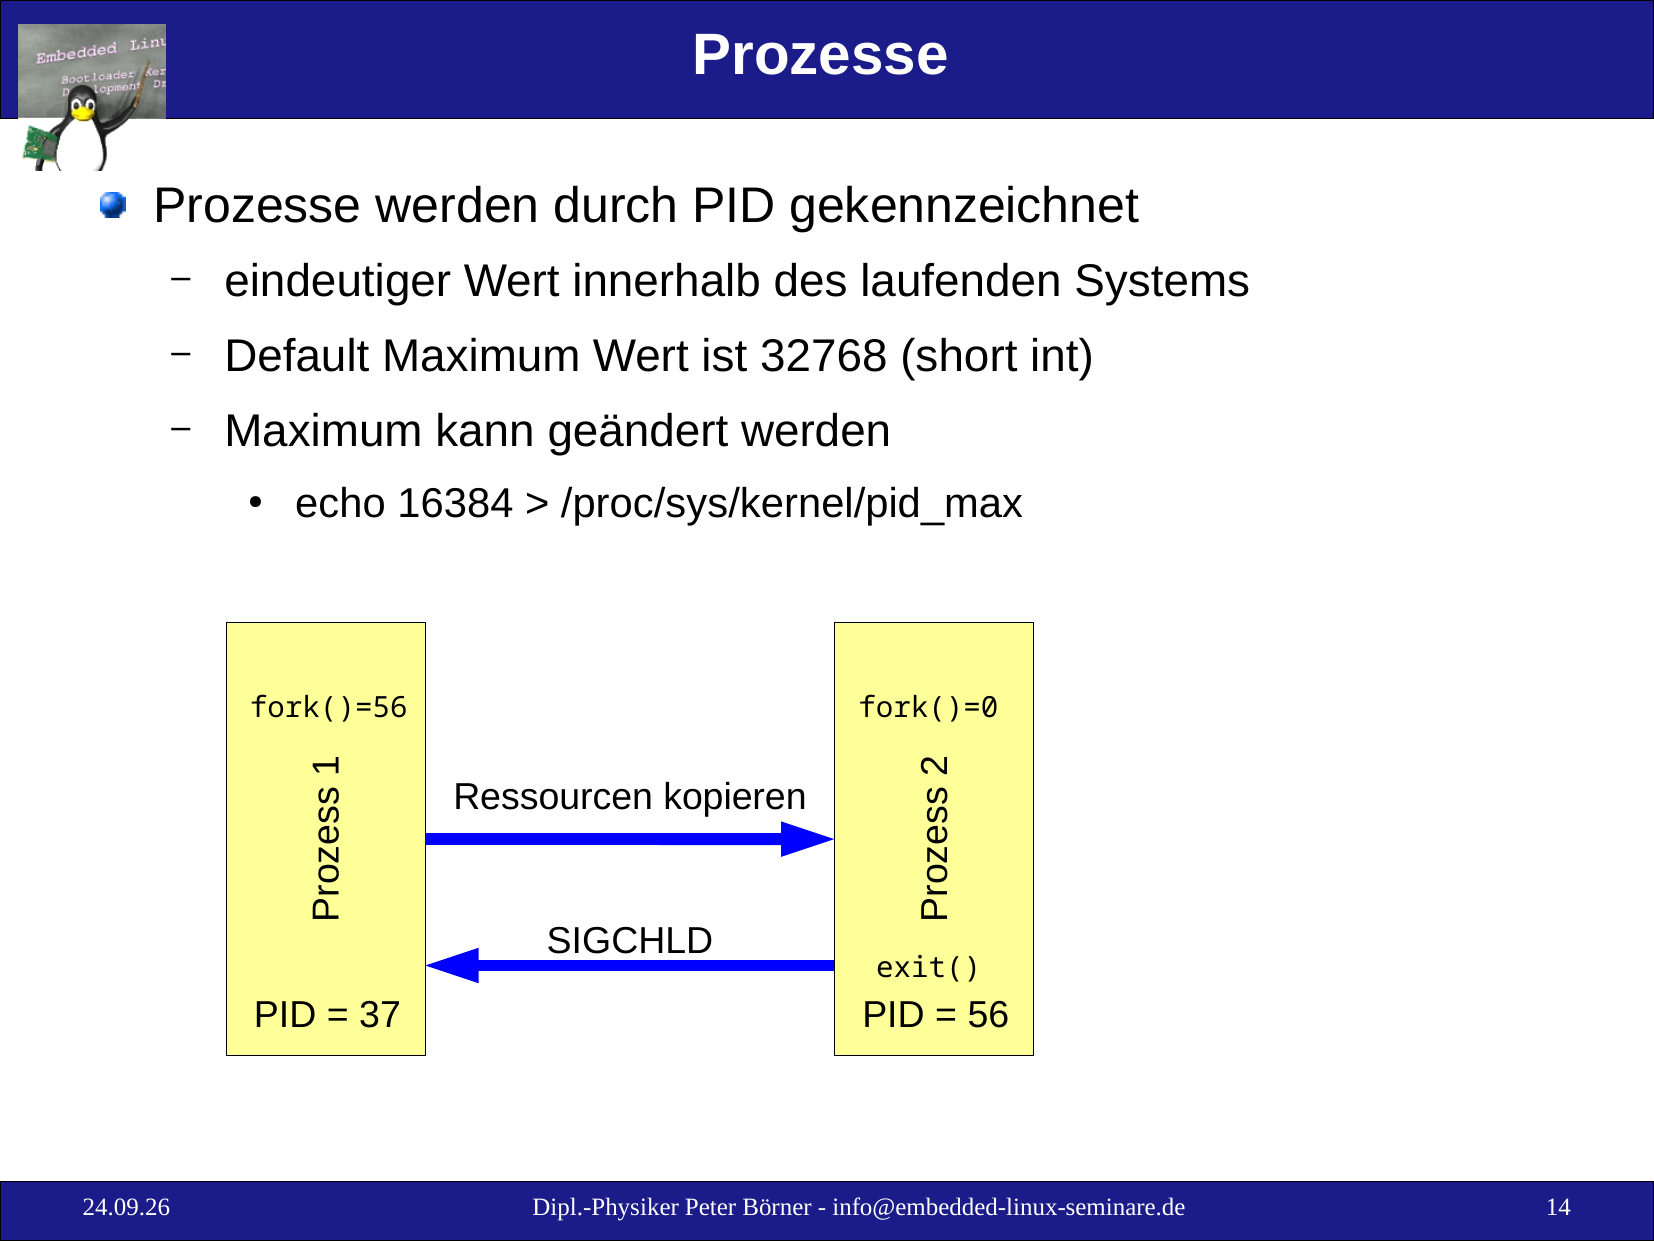

# Prozesse
Prozesse werden durch PID gekennzeichnet
eindeutiger Wert innerhalb des laufenden Systems
Default Maximum Wert ist 32768 (short int)
Maximum kann geändert werden
echo 16384 > /proc/sys/kernel/pid_max
fork()=56
fork()=0
Prozess 1
Prozess 2
exit()
PID = 37
PID = 56
 Dipl.-Physiker Peter Börner - info@embedded-linux-seminare.de
14